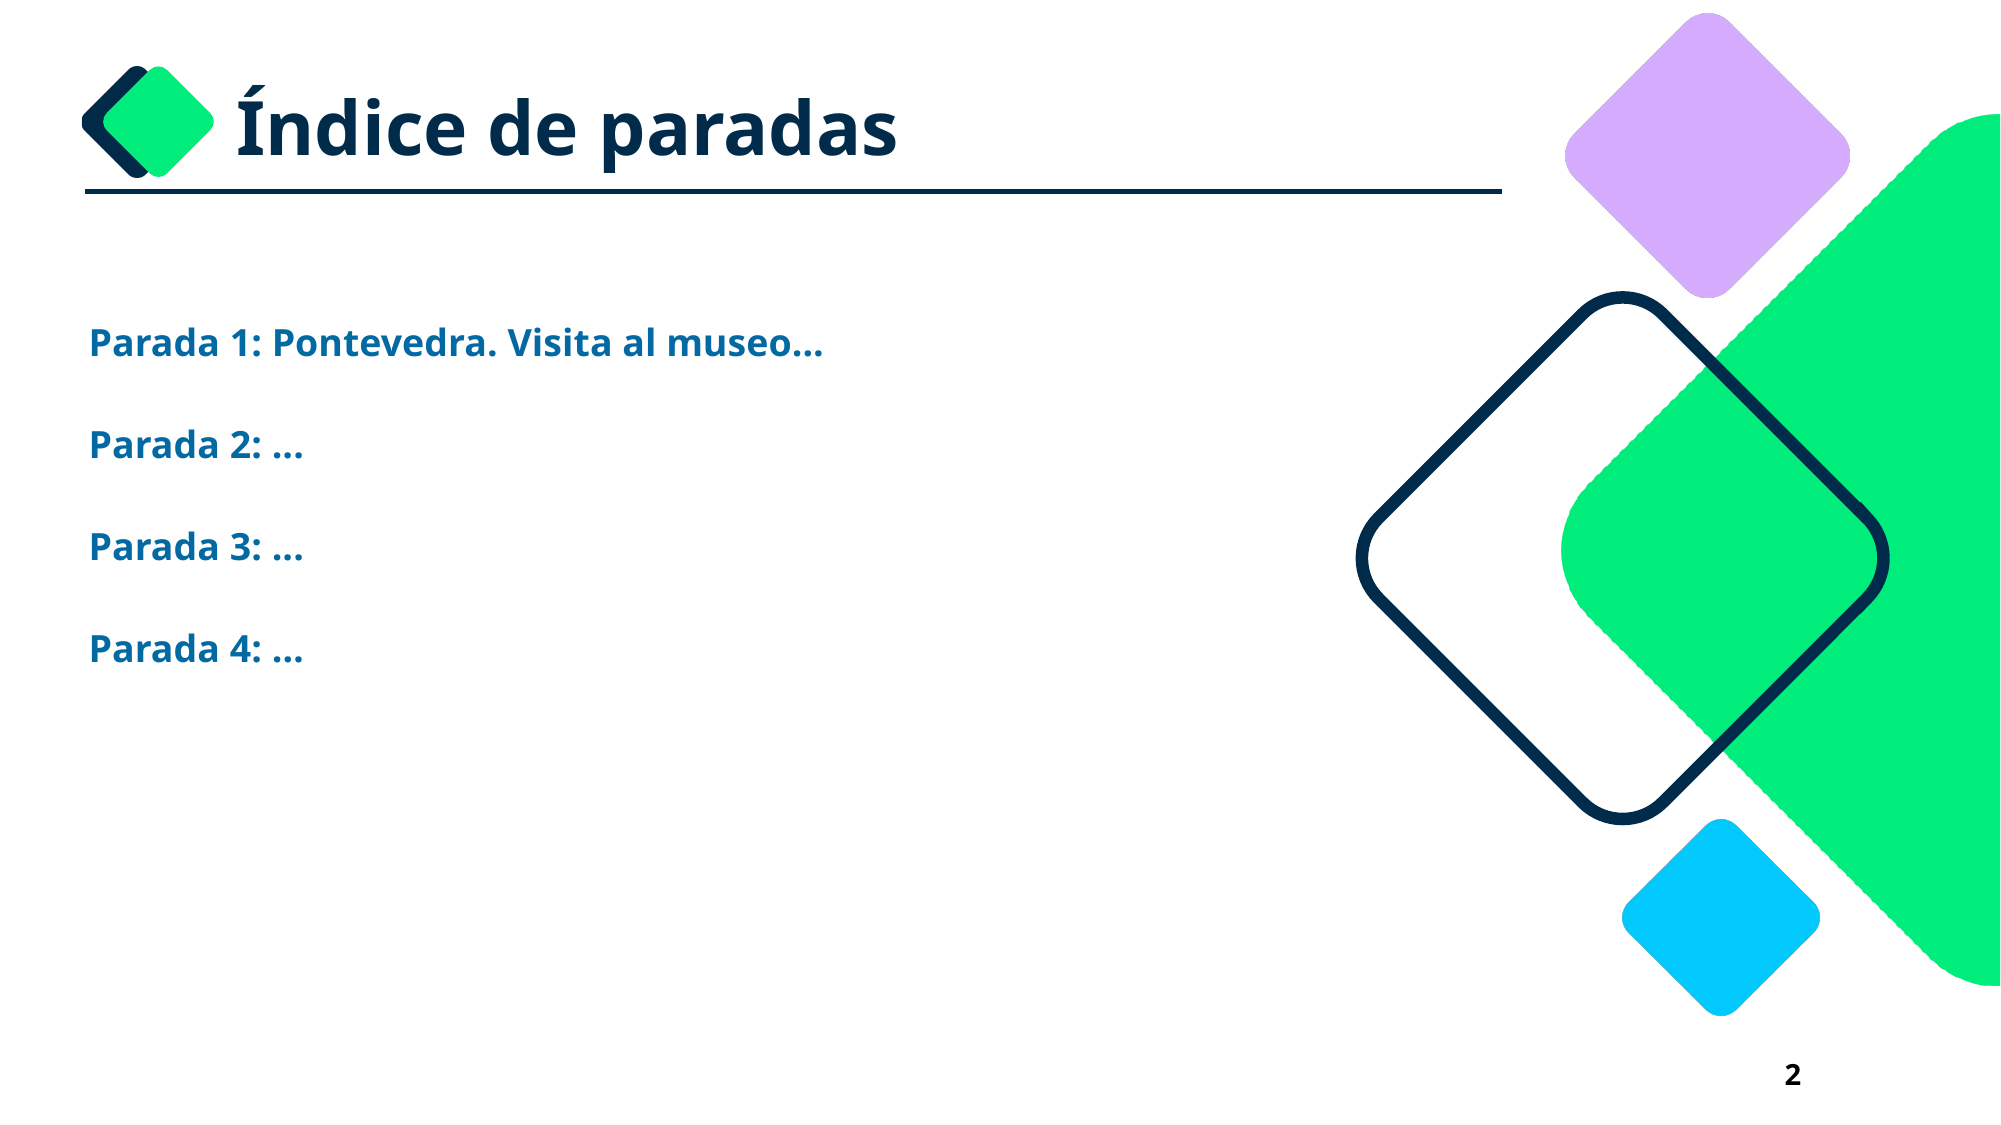

# Índice de paradas
Parada 1: Pontevedra. Visita al museo...
Parada 2: ...
Parada 3: ...
Parada 4: …